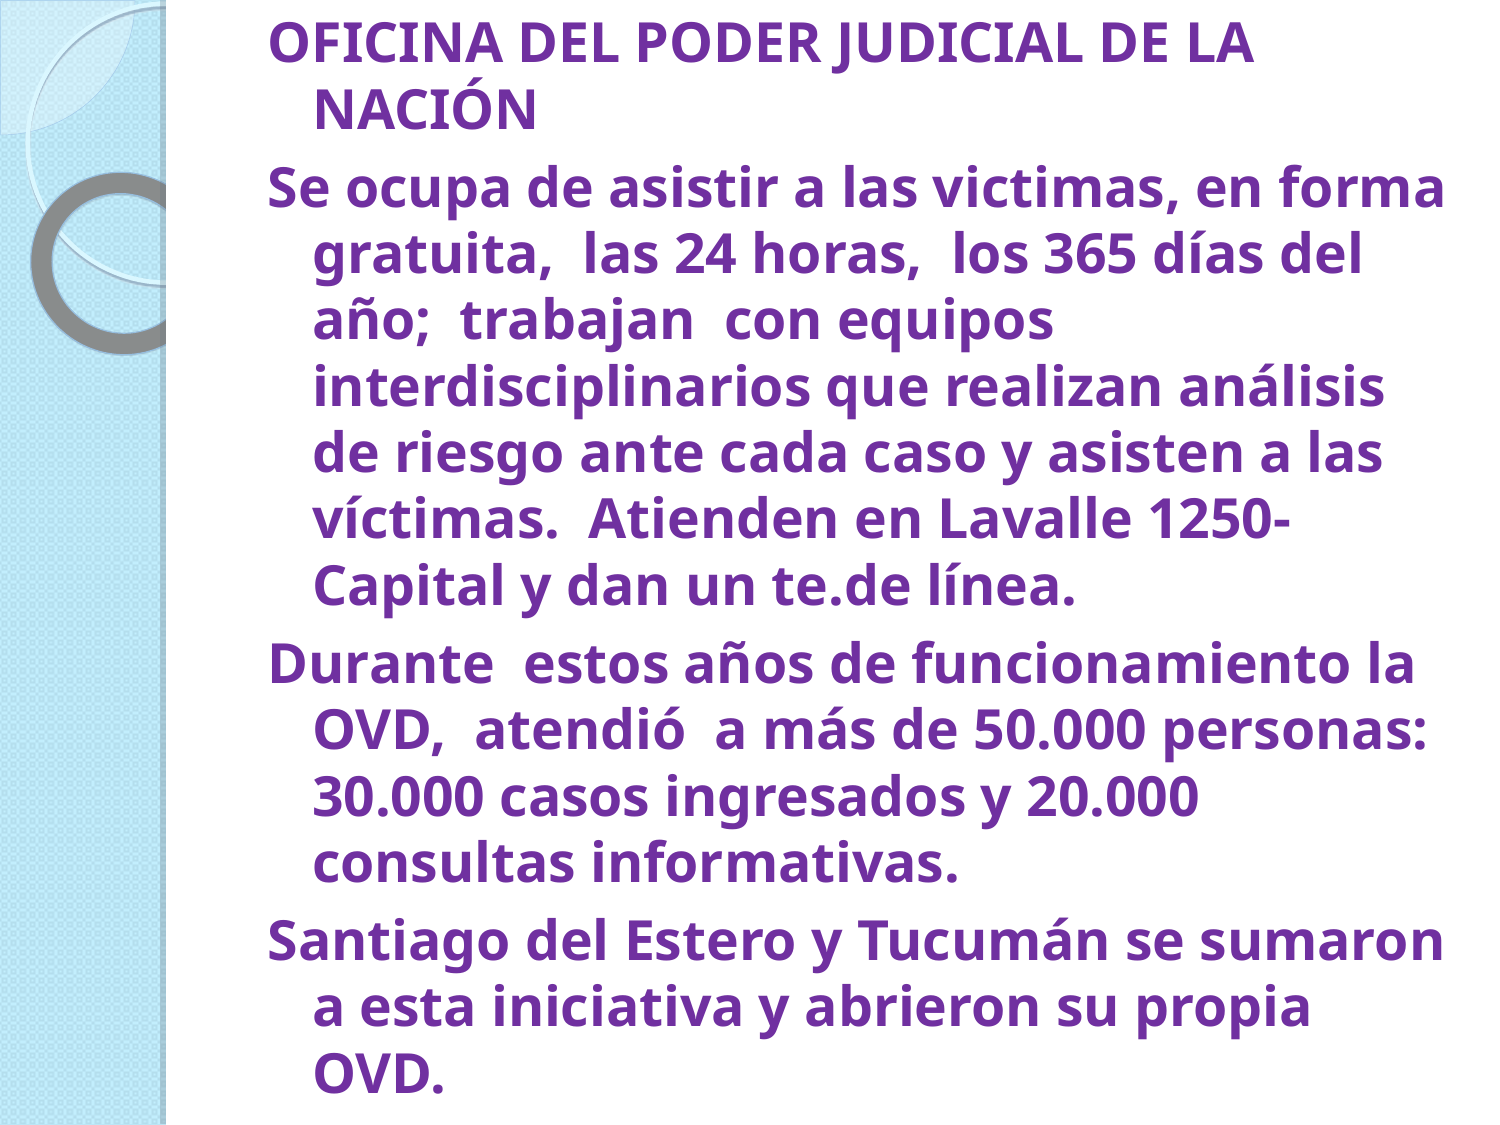

# OFICINA DEL PODER JUDICIAL DE LA NACIÓN
Se ocupa de asistir a las victimas, en forma gratuita, las 24 horas, los 365 días del año; trabajan con equipos interdisciplinarios que realizan análisis de riesgo ante cada caso y asisten a las víctimas. Atienden en Lavalle 1250-Capital y dan un te.de línea.
Durante estos años de funcionamiento la OVD, atendió a más de 50.000 personas: 30.000 casos ingresados y 20.000 consultas informativas.
Santiago del Estero y Tucumán se sumaron a esta iniciativa y abrieron su propia OVD.